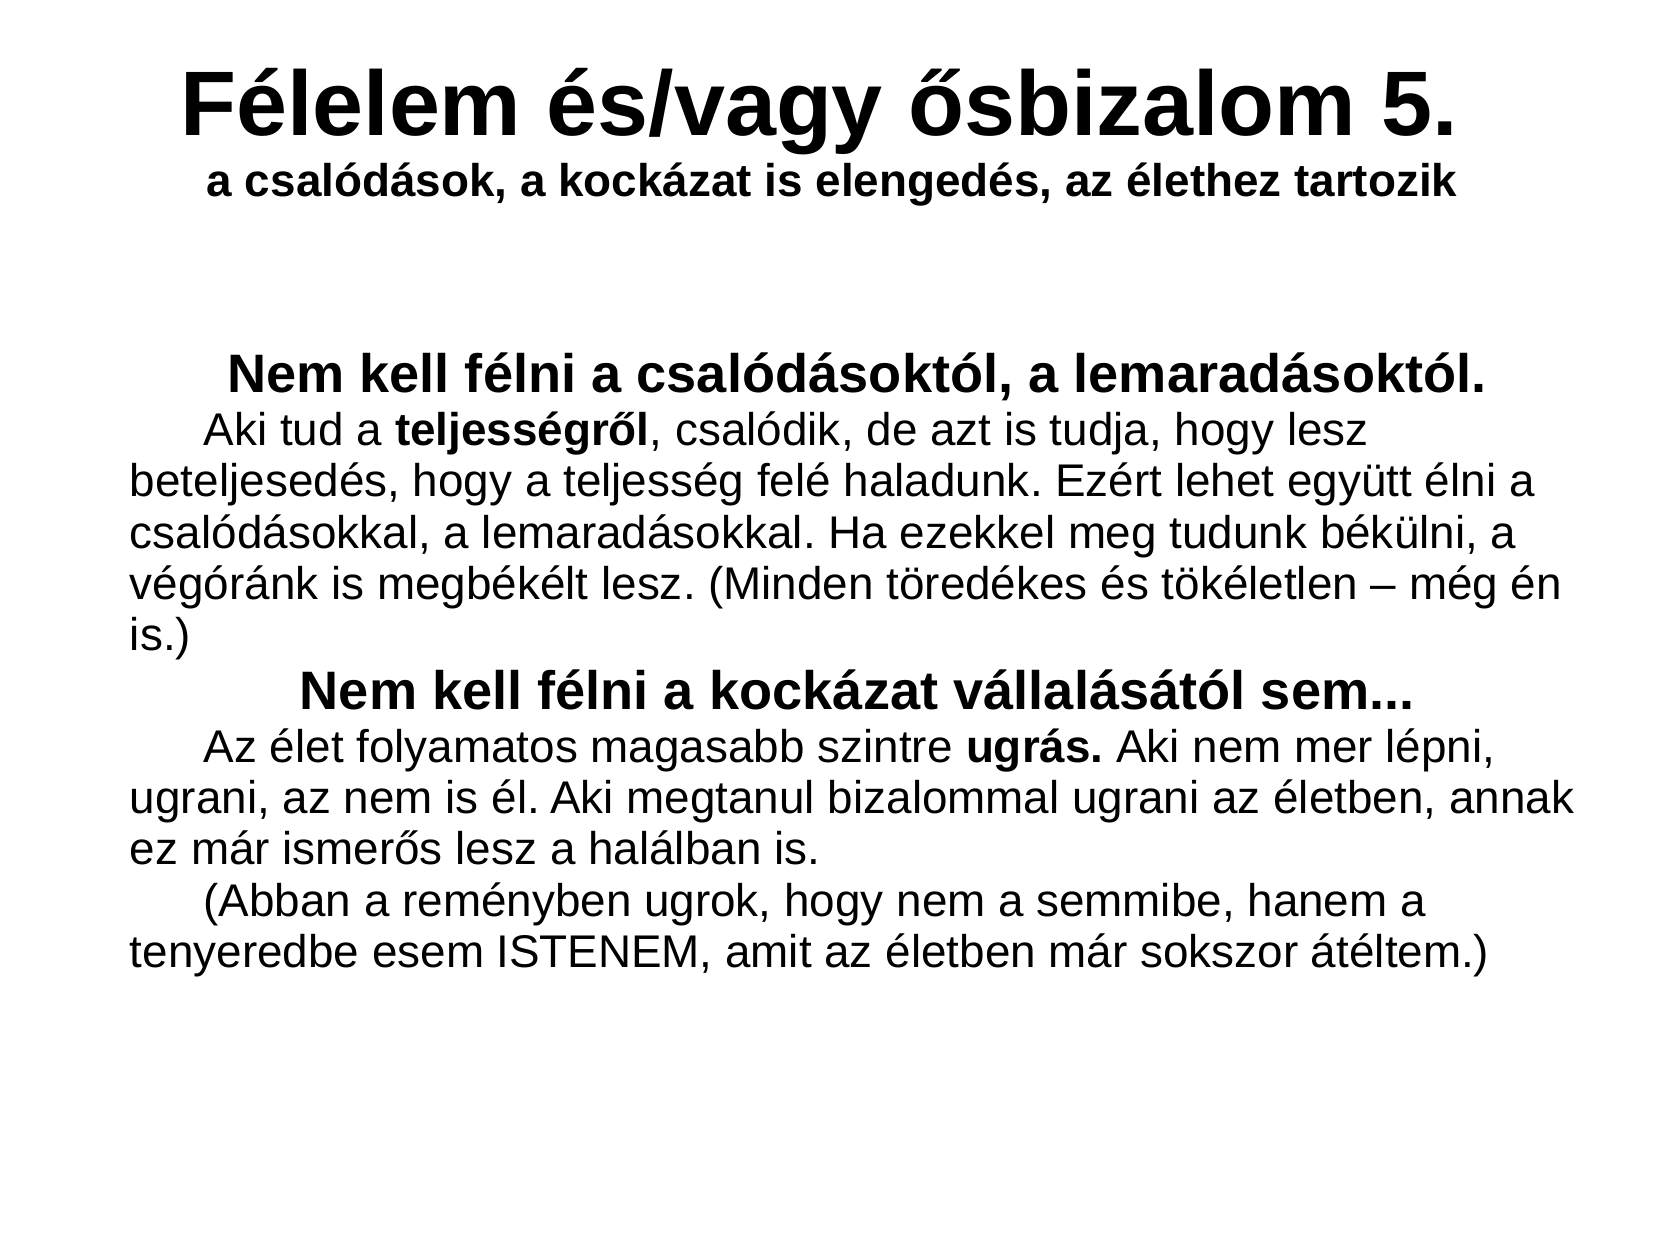

# Félelem és/vagy ősbizalom 5. a csalódások, a kockázat is elengedés, az élethez tartozik
Nem kell félni a csalódásoktól, a lemaradásoktól.
	Aki tud a teljességről, csalódik, de azt is tudja, hogy lesz beteljesedés, hogy a teljesség felé haladunk. Ezért lehet együtt élni a csalódásokkal, a lemaradásokkal. Ha ezekkel meg tudunk békülni, a végóránk is megbékélt lesz. (Minden töredékes és tökéletlen – még én is.)
Nem kell félni a kockázat vállalásától sem...
	Az élet folyamatos magasabb szintre ugrás. Aki nem mer lépni, ugrani, az nem is él. Aki megtanul bizalommal ugrani az életben, annak ez már ismerős lesz a halálban is.
	(Abban a reményben ugrok, hogy nem a semmibe, hanem a tenyeredbe esem ISTENEM, amit az életben már sokszor átéltem.)